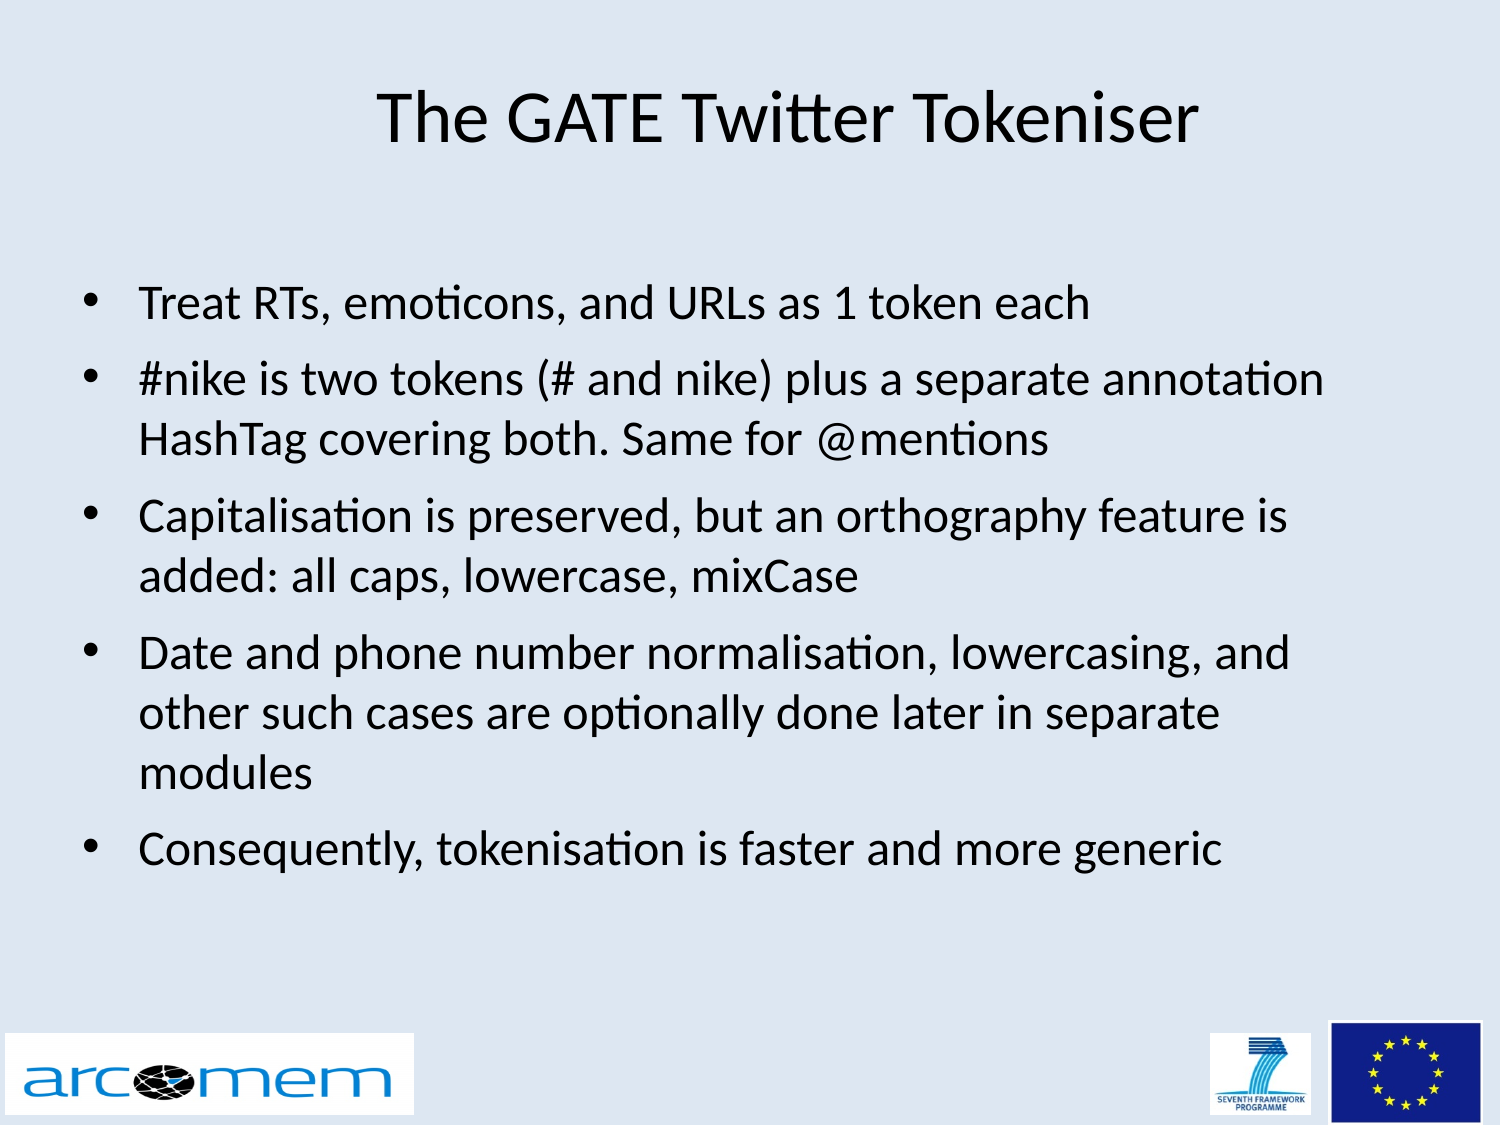

# The GATE Twitter Tokeniser
Treat RTs, emoticons, and URLs as 1 token each
#nike is two tokens (# and nike) plus a separate annotation HashTag covering both. Same for @mentions
Capitalisation is preserved, but an orthography feature is added: all caps, lowercase, mixCase
Date and phone number normalisation, lowercasing, and other such cases are optionally done later in separate modules
Consequently, tokenisation is faster and more generic